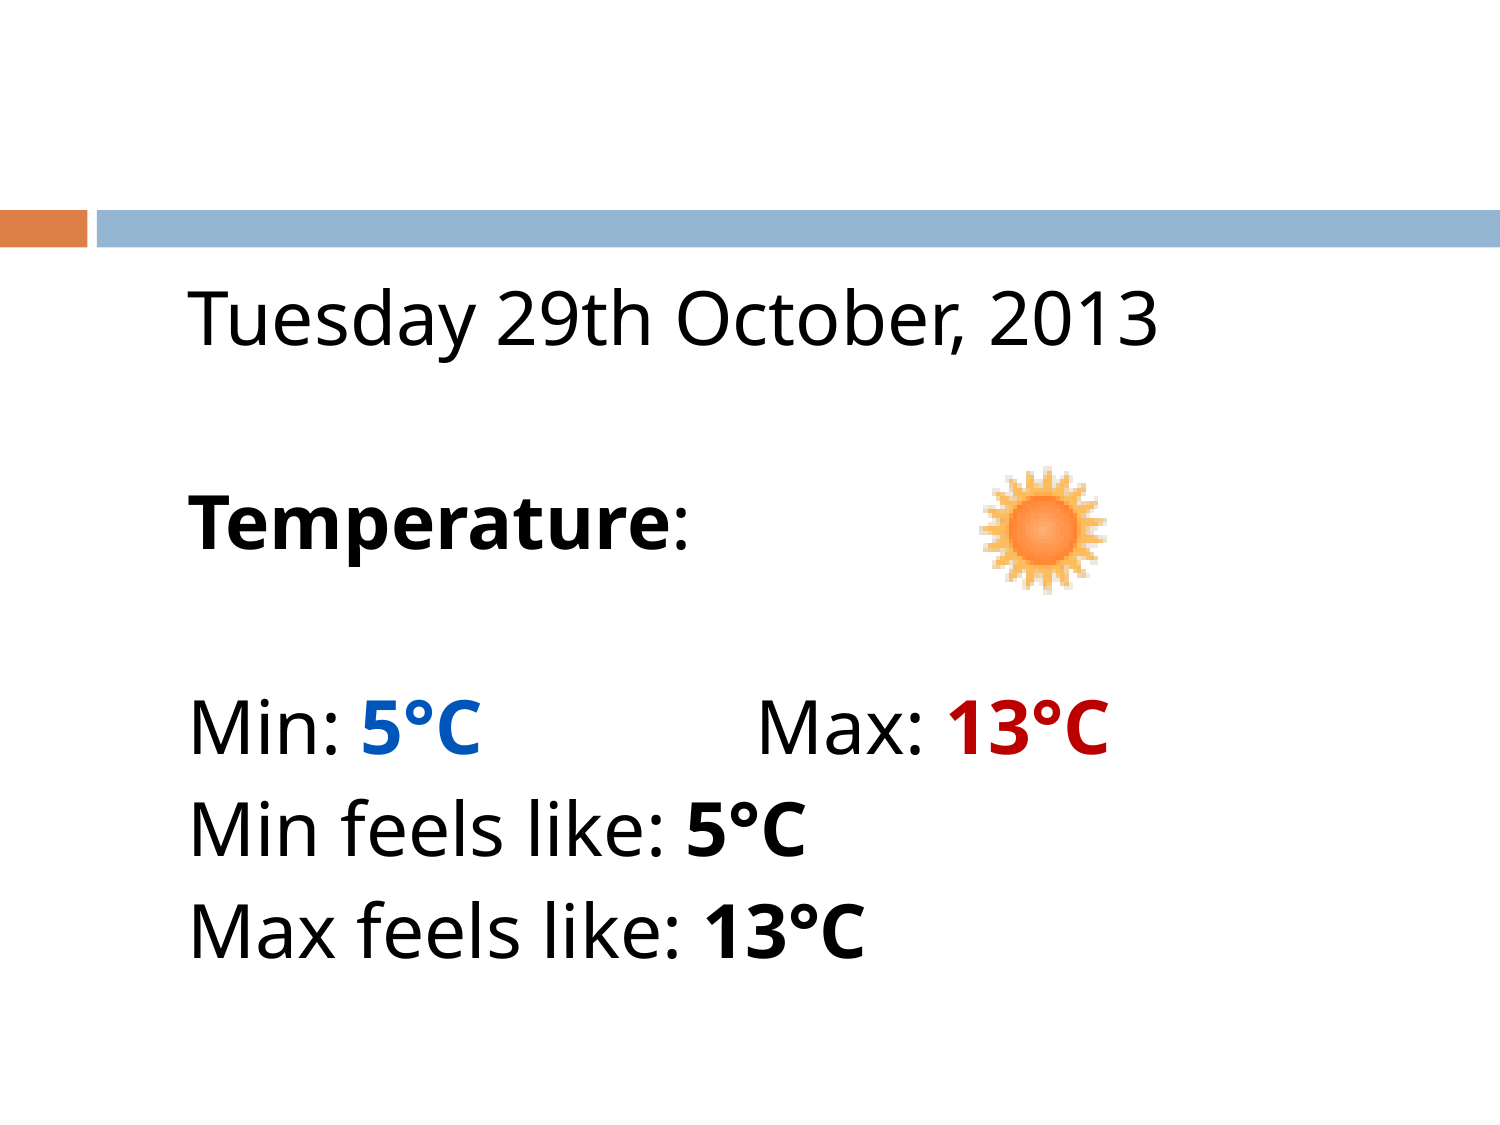

#
| Tuesday 29th October, 2013 Temperature: |
| --- |
| Min: 5°C  Max: 13°C |
| Min feels like: 5°C Max feels like: 13°C |
| |